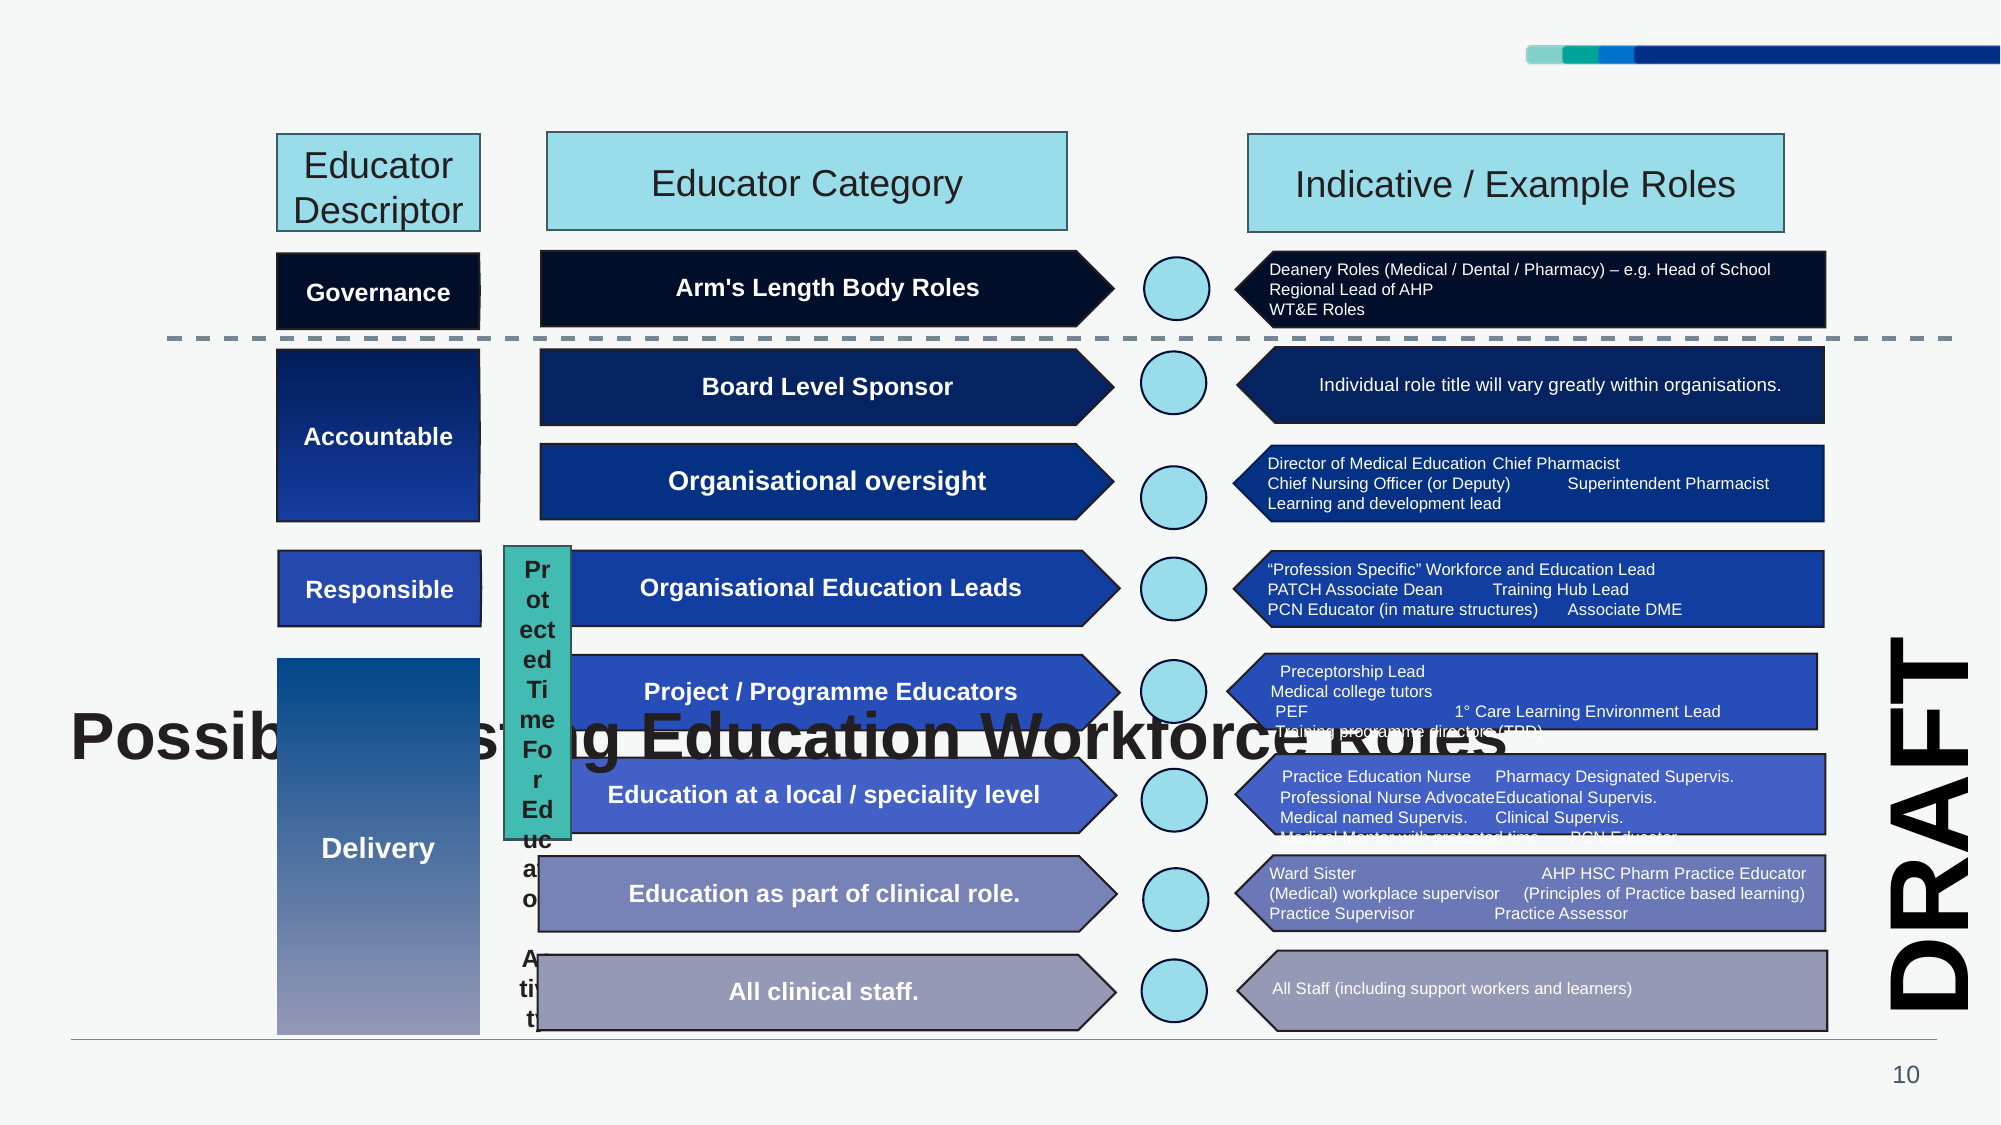

Educator Category
Educator Descriptor
Indicative / Example Roles
Arm's Length Body Roles
Deanery Roles (Medical / Dental / Pharmacy) – e.g. Head of School
Regional Lead of AHP
WT&E Roles
Governance
Individual role title will vary greatly within organisations.
Accountable
Board Level Sponsor
Organisational oversight
Director of Medical Education	Chief Pharmacist
Chief Nursing Officer (or Deputy)	Superintendent Pharmacist
Learning and development lead
Protected Time For Education Activity
“Profession Specific” Workforce and Education Lead
PATCH Associate Dean	Training Hub Lead
PCN Educator (in mature structures)	Associate DME
 Preceptorship Lead
 Medical college tutors
 PEF 	 1° Care Learning Environment Lead
 Training programme directors (TPD)
 Practice Education Nurse	Pharmacy Designated Supervis.
 Professional Nurse Advocate	Educational Supervis.
 Medical named Supervis.	Clinical Supervis.
 Medical Mentor with protected time	PCN Educator
Ward Sister	 AHP HSC Pharm Practice Educator
(Medical) workplace supervisor (Principles of Practice based learning)
Practice Supervisor		Practice Assessor
All Staff (including support workers and learners)
# Possible Existing Education Workforce Roles
Responsible
Organisational Education Leads
Project / Programme Educators
Delivery
DRAFT
Education at a local / speciality level
Education as part of clinical role.
All clinical staff.